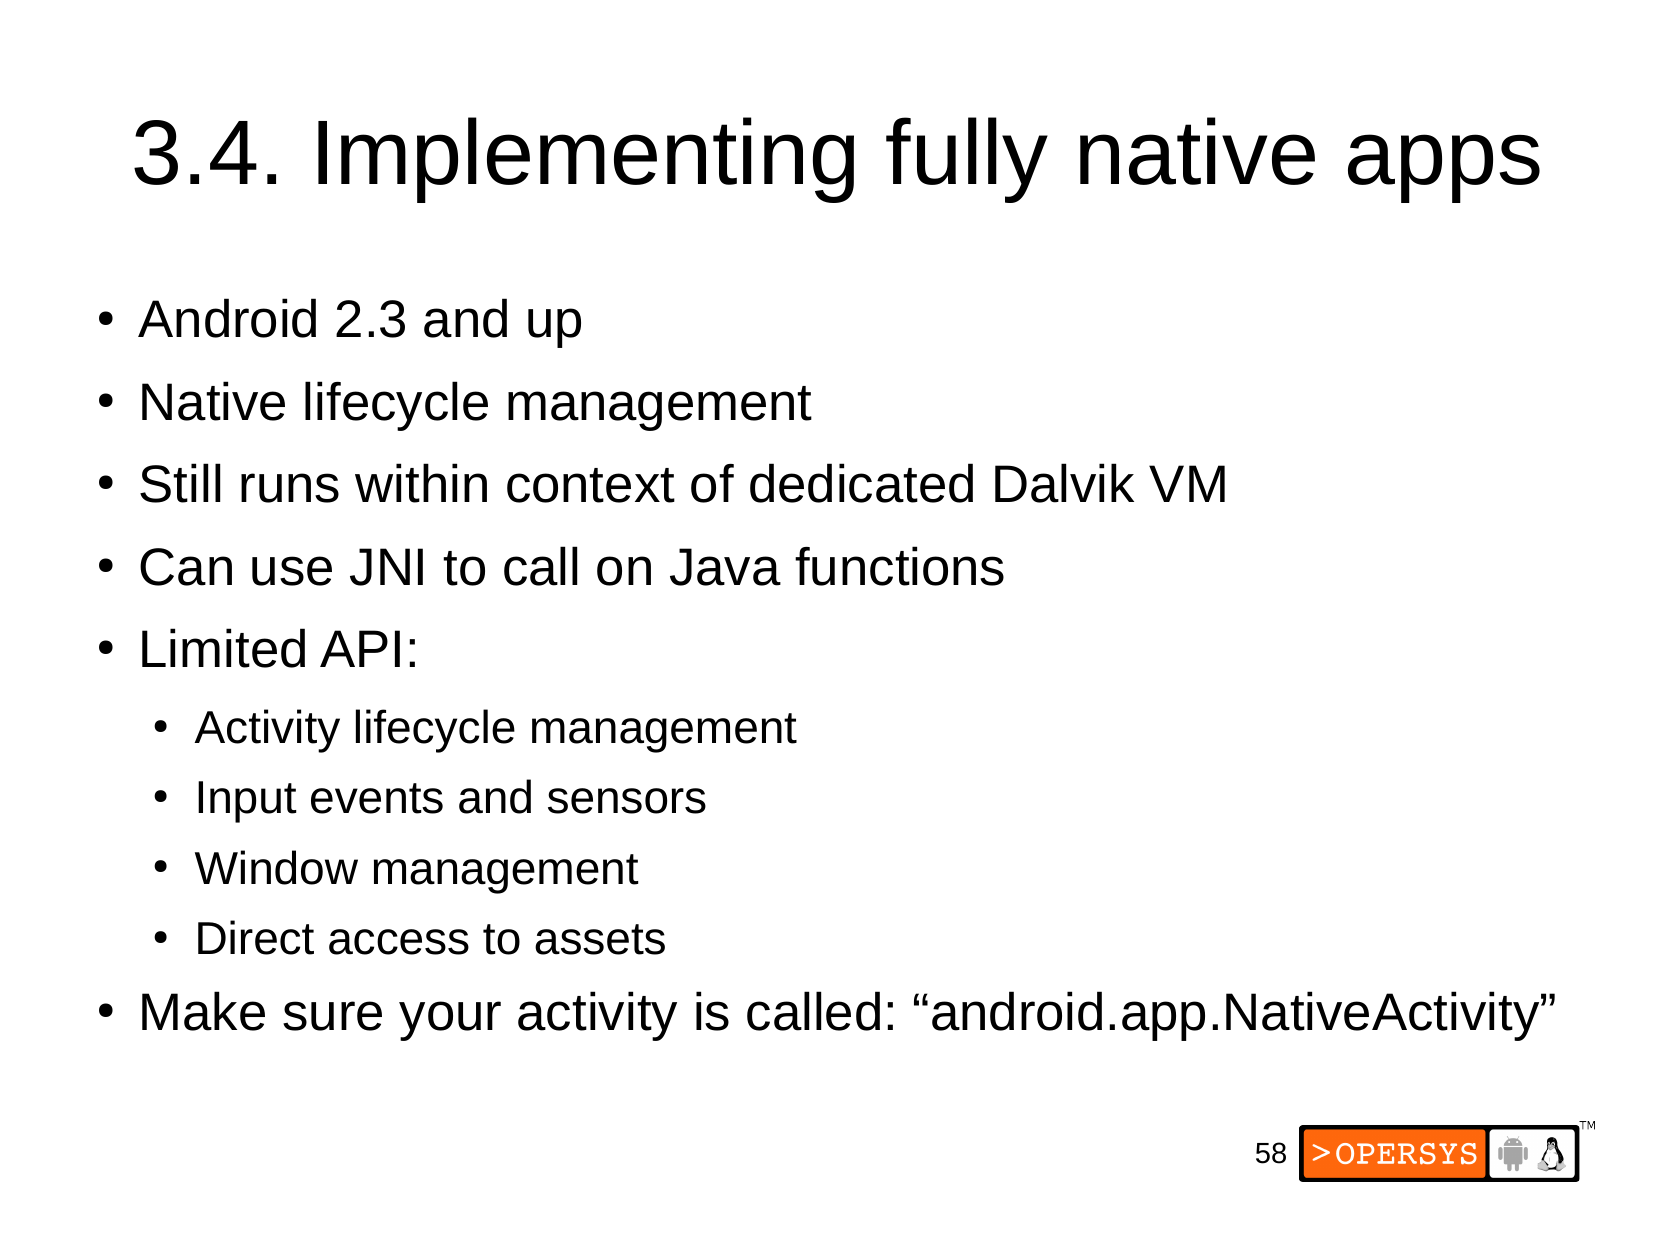

# 3.4. Implementing fully native apps
Android 2.3 and up
Native lifecycle management
Still runs within context of dedicated Dalvik VM
Can use JNI to call on Java functions
Limited API:
Activity lifecycle management
Input events and sensors
Window management
Direct access to assets
Make sure your activity is called: “android.app.NativeActivity”